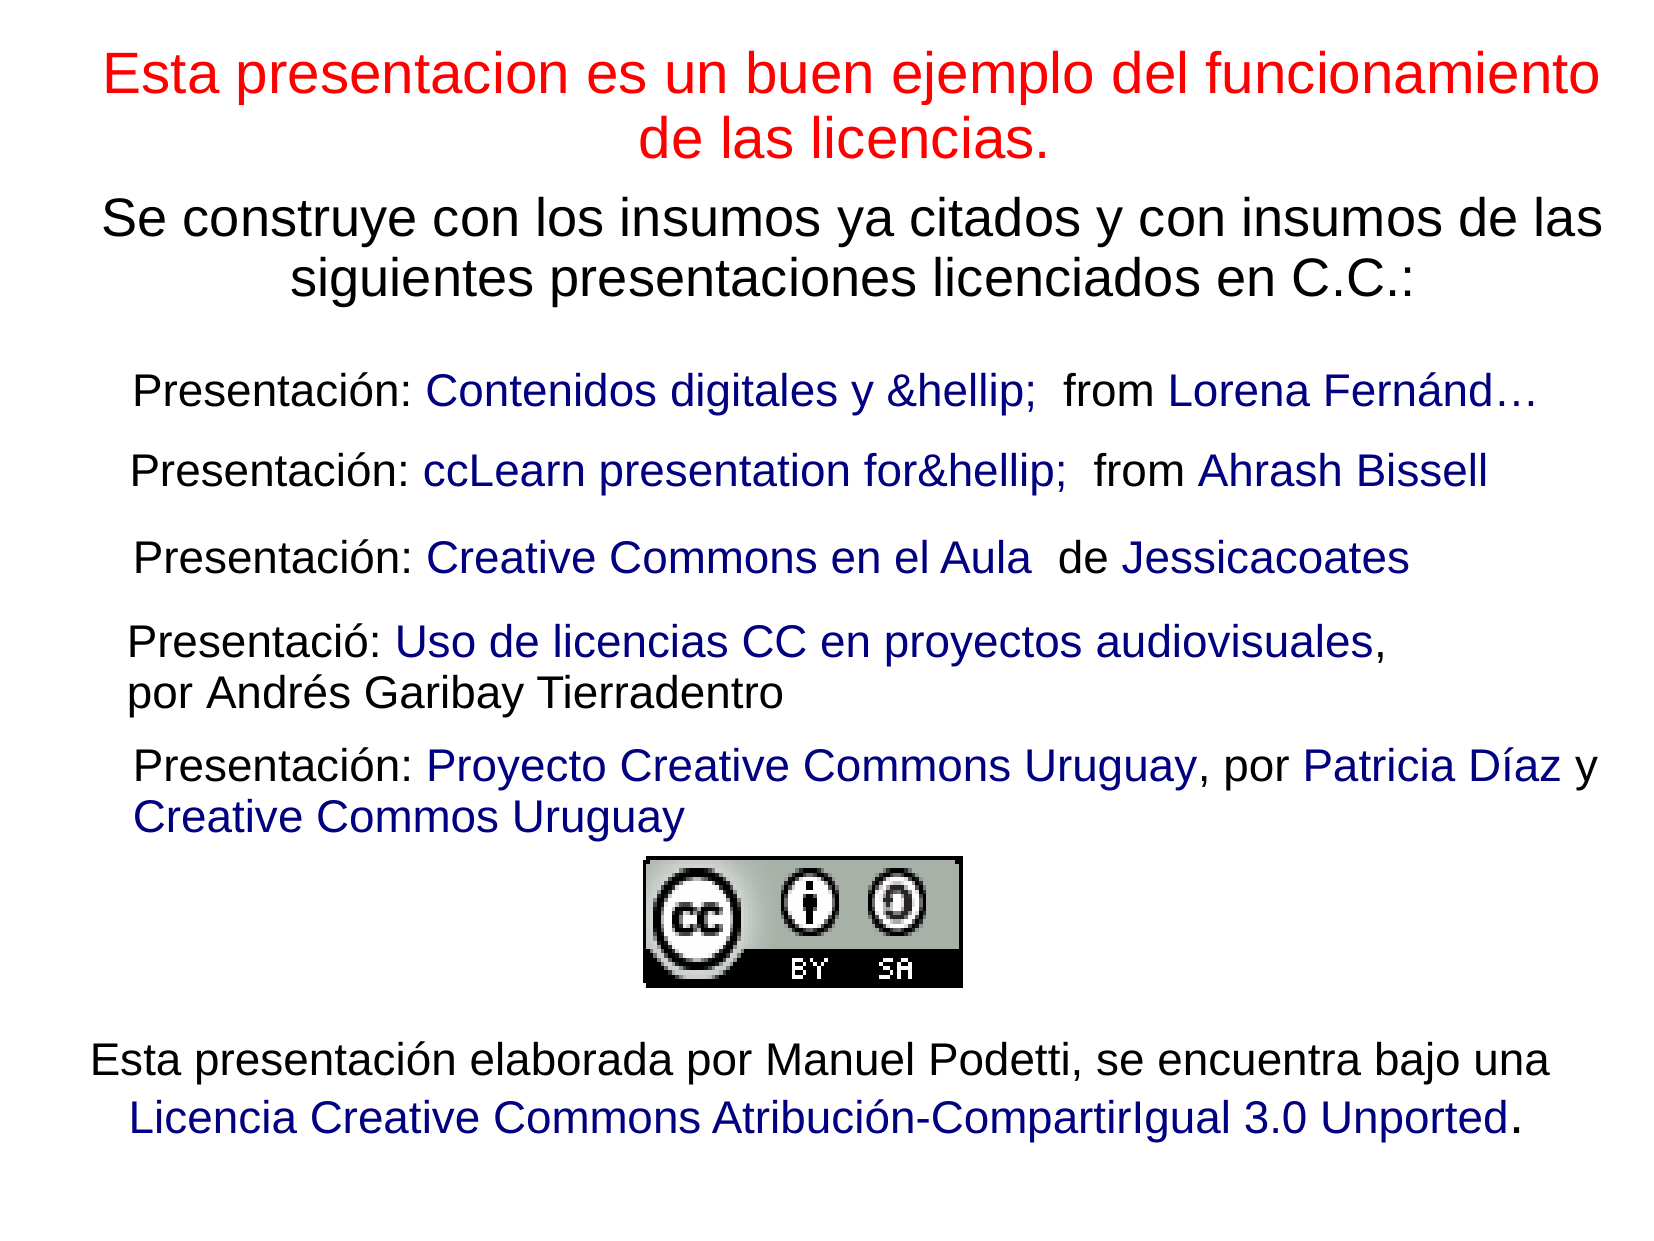

# Esta presentacion es un buen ejemplo del funcionamiento de las licencias.
Se construye con los insumos ya citados y con insumos de las siguientes presentaciones licenciados en C.C.:
Presentación: Contenidos digitales y &hellip; from Lorena Fernánd…
Presentación: ccLearn presentation for&hellip; from Ahrash Bissell
Presentación: Creative Commons en el Aula de Jessicacoates
Presentació: Uso de licencias CC en proyectos audiovisuales, por Andrés Garibay Tierradentro
Presentación: Proyecto Creative Commons Uruguay, por Patricia Díaz y Creative Commos Uruguay
Esta presentación elaborada por Manuel Podetti, se encuentra bajo una Licencia Creative Commons Atribución-CompartirIgual 3.0 Unported.